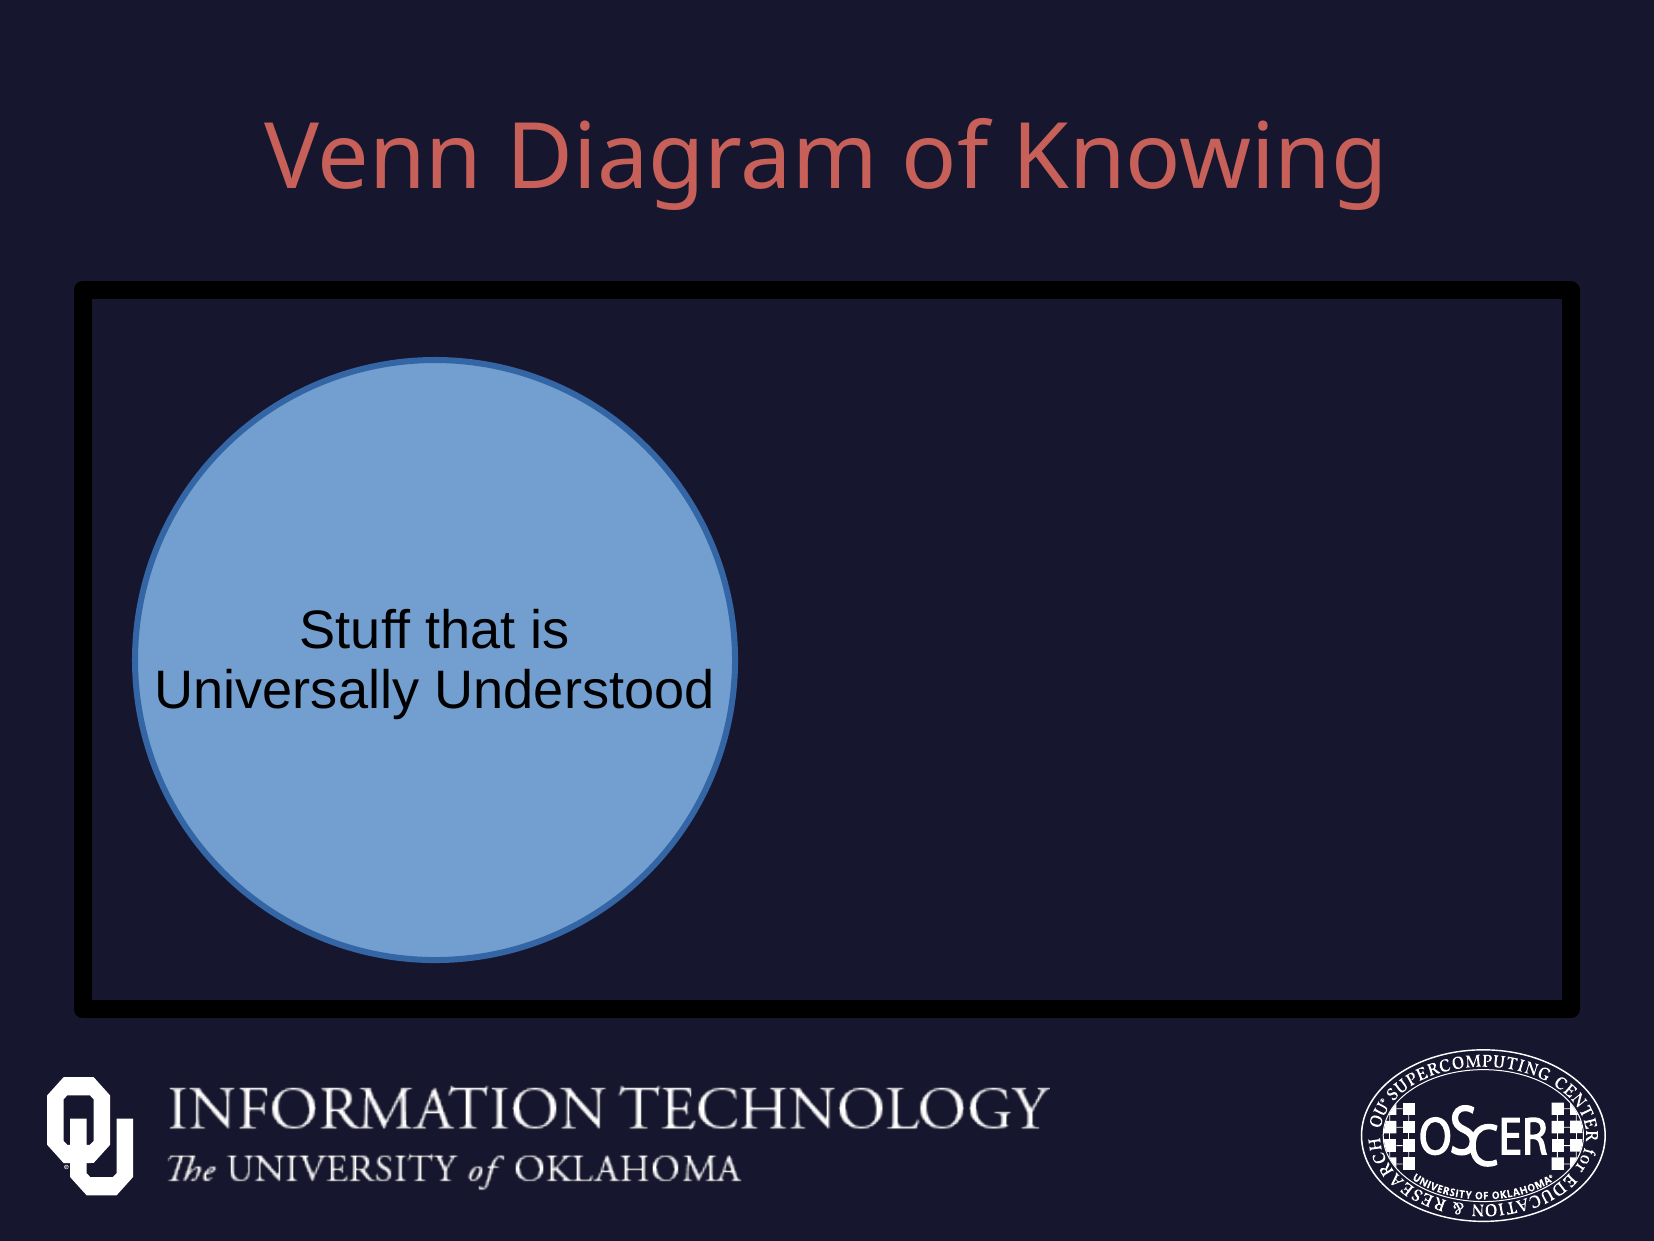

# Venn Diagram of Knowing
Stuff that is
Universally Understood